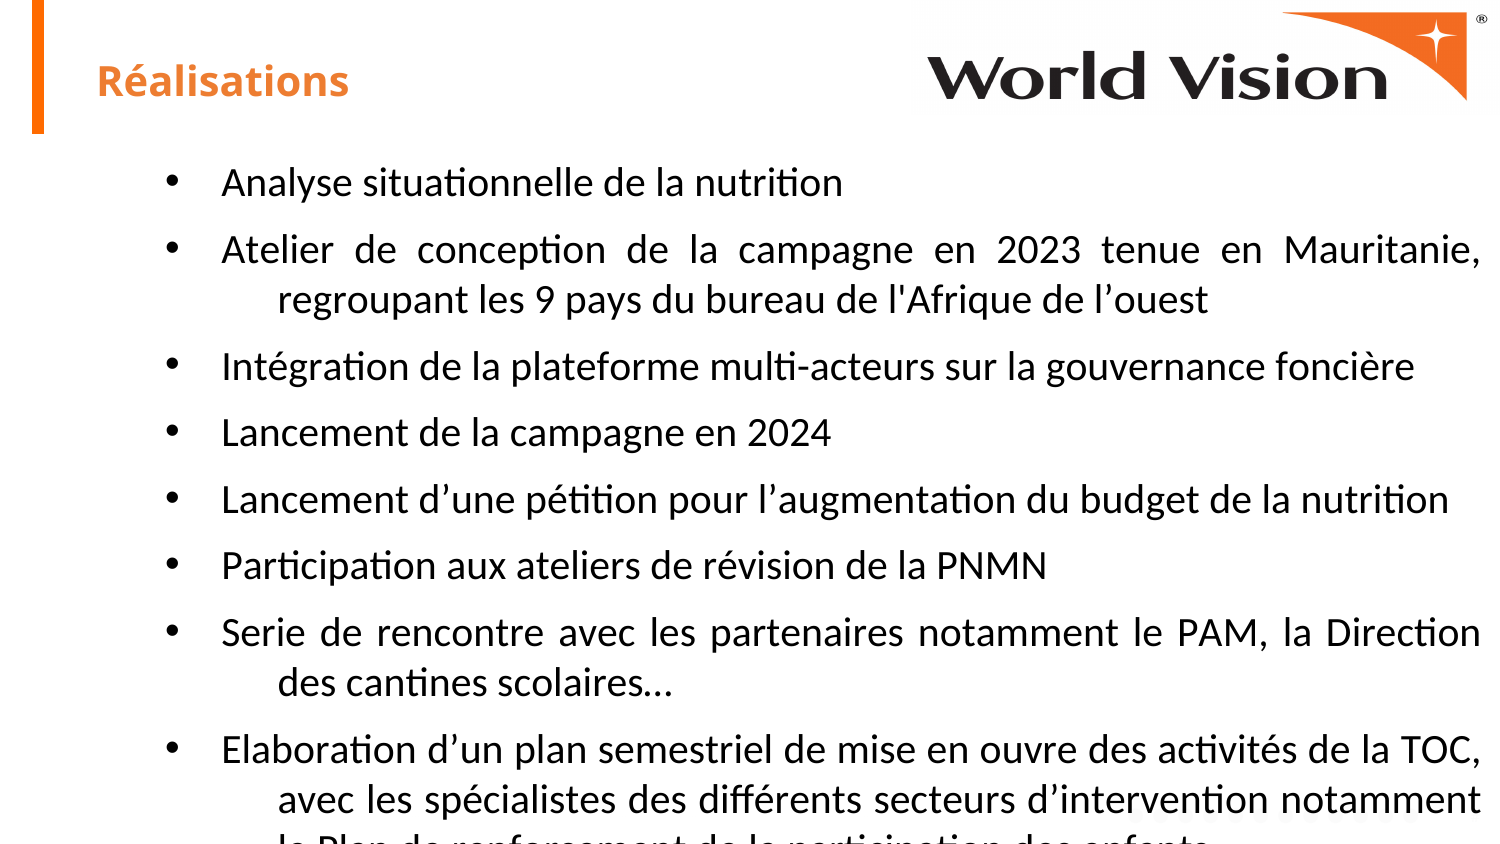

Réalisations
Analyse situationnelle de la nutrition
Atelier de conception de la campagne en 2023 tenue en Mauritanie, regroupant les 9 pays du bureau de l'Afrique de l’ouest
Intégration de la plateforme multi-acteurs sur la gouvernance foncière
Lancement de la campagne en 2024
Lancement d’une pétition pour l’augmentation du budget de la nutrition
Participation aux ateliers de révision de la PNMN
Serie de rencontre avec les partenaires notamment le PAM, la Direction des cantines scolaires…
Elaboration d’un plan semestriel de mise en ouvre des activités de la TOC, avec les spécialistes des différents secteurs d’intervention notamment le Plan de renforcement de la participation des enfants
Mise en place du nouveau bureau du parlement des enfants en collaboration avec le MASEF et l’UNICEF
Participation a la journée international de l’alimentation organise par le FAO en collaboration avec le MEF et le PAM
#